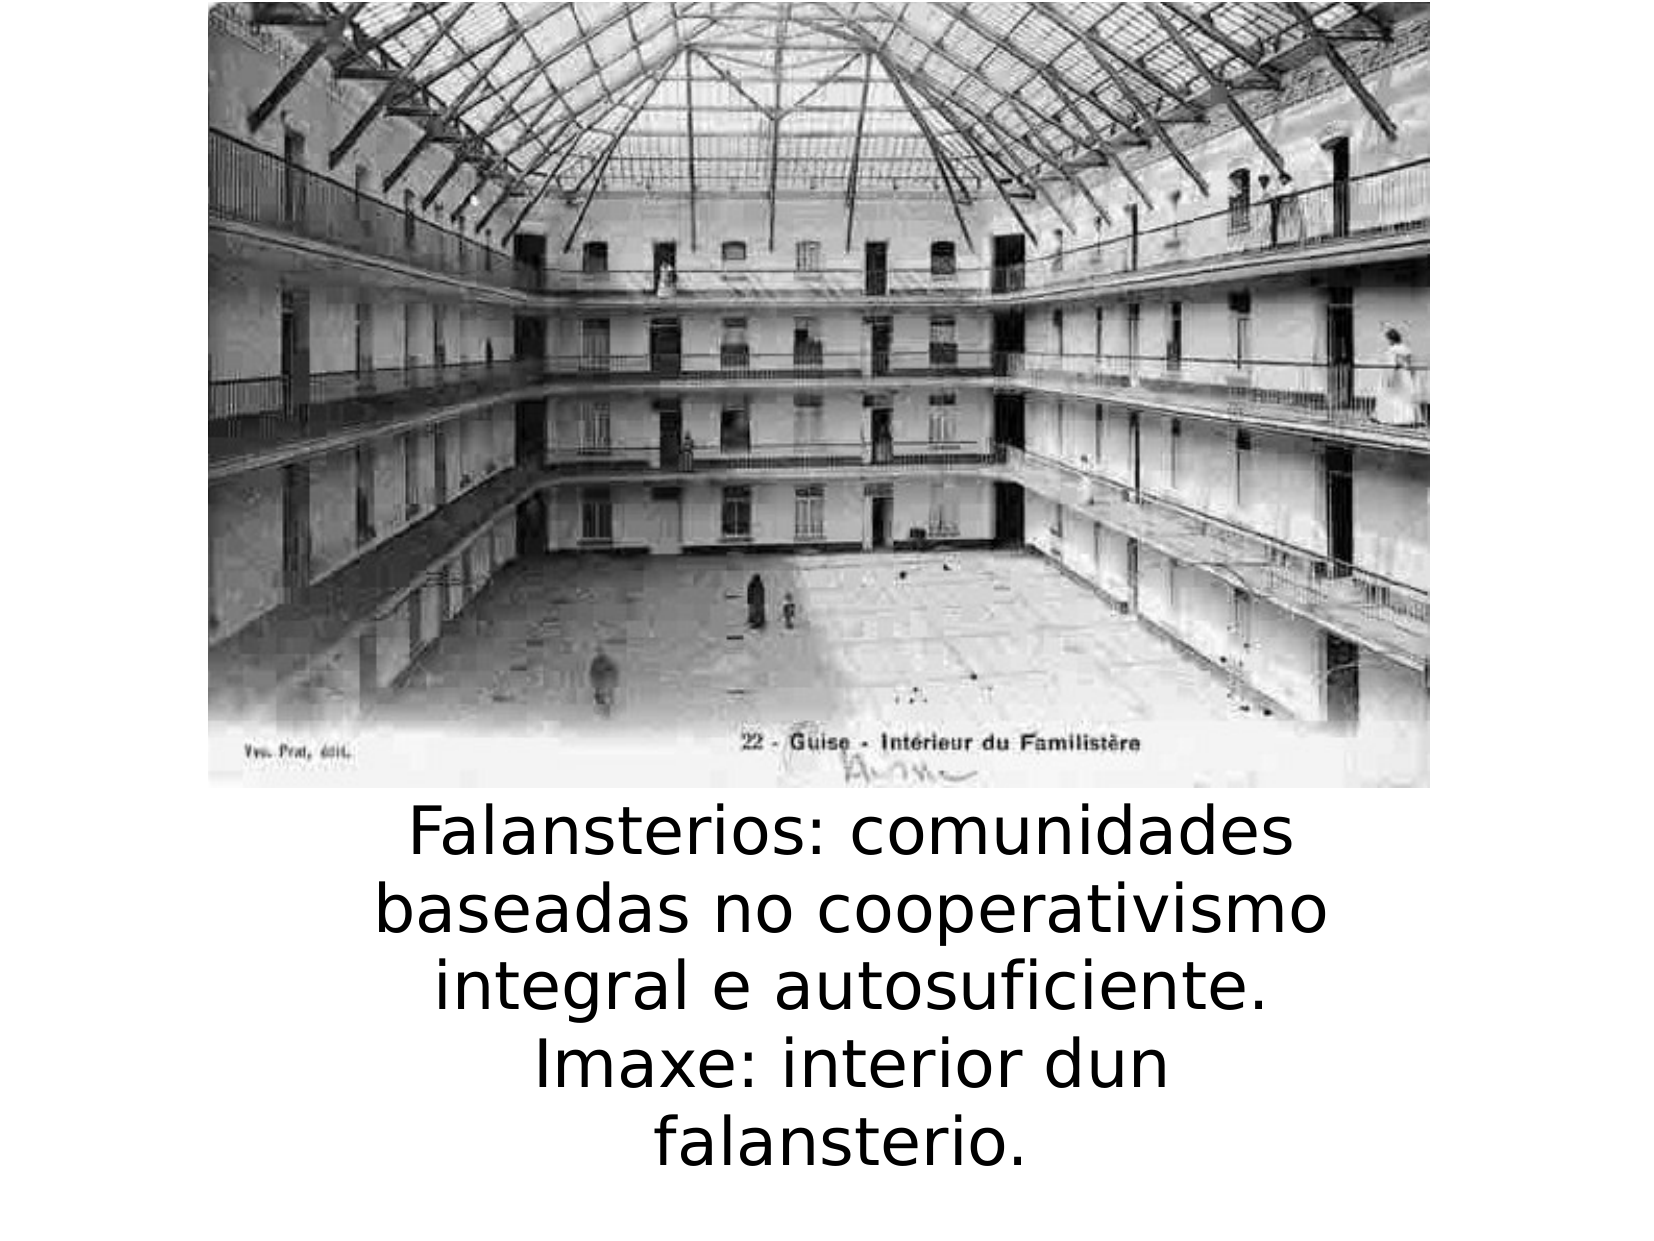

# Falansterios: comunidades baseadas no cooperativismo integral e autosuficiente. Imaxe: interior dun falansterio.